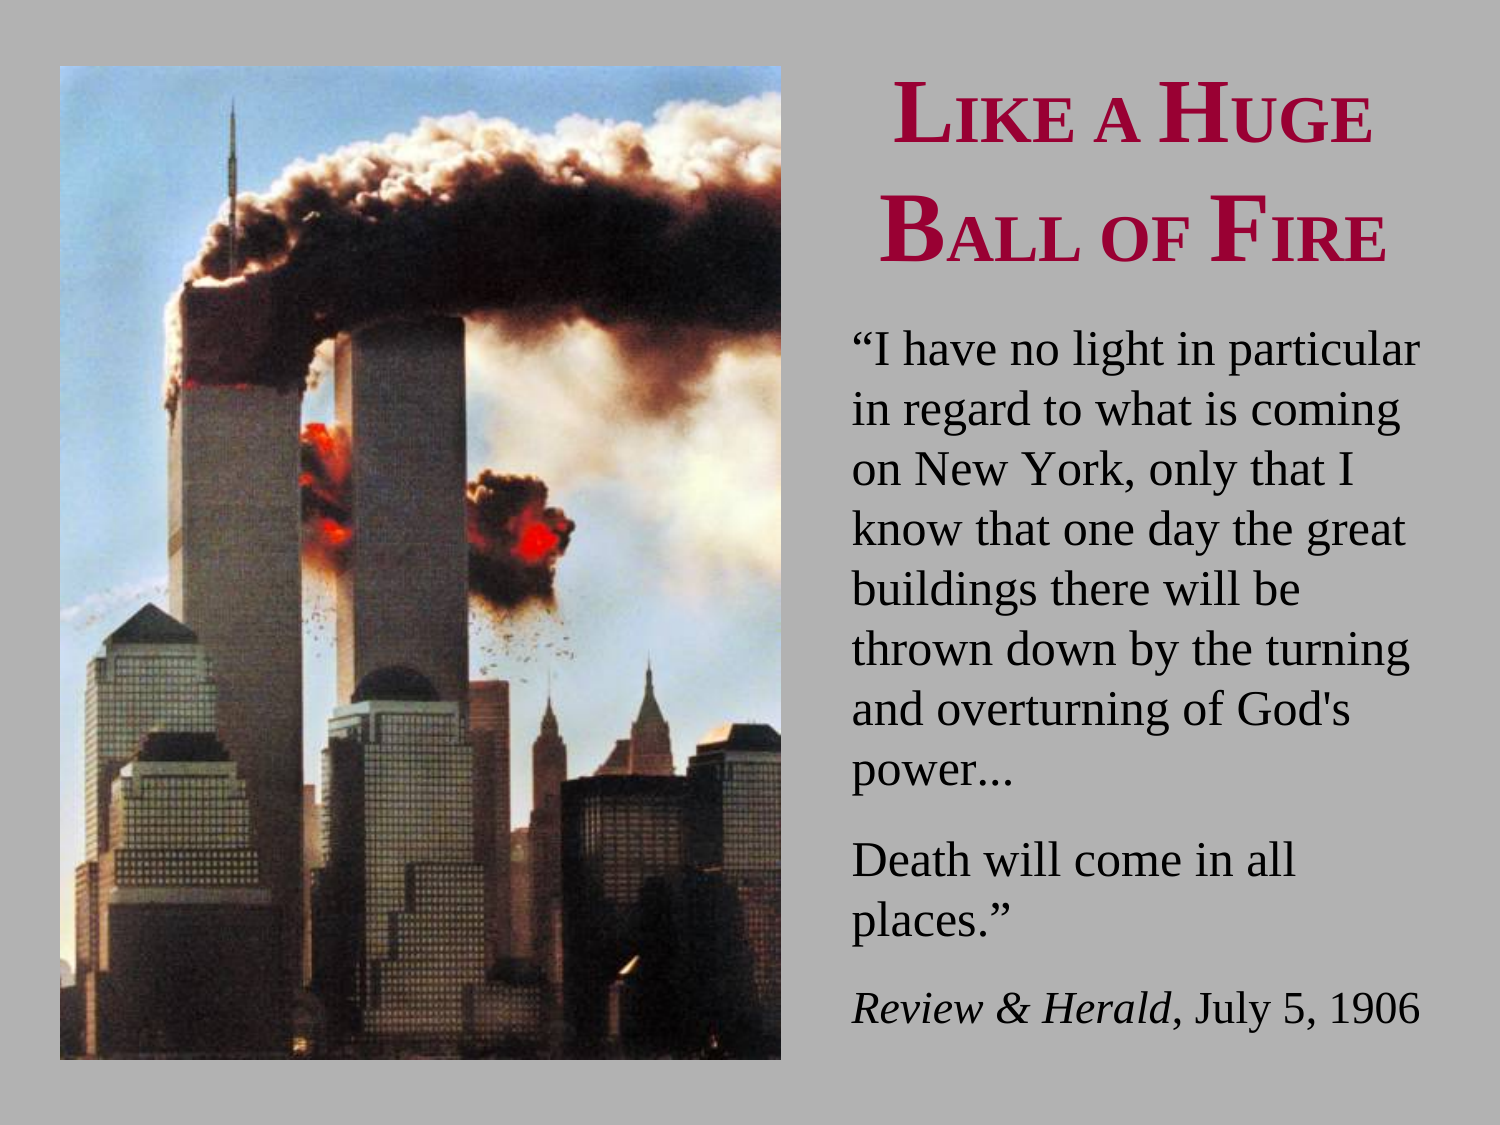

LIKE A HUGE BALL OF FIRE
“I have no light in particular in regard to what is coming on New York, only that I know that one day the great buildings there will be thrown down by the turning and overturning of God's power...
Death will come in all places.”
Review & Herald, July 5, 1906